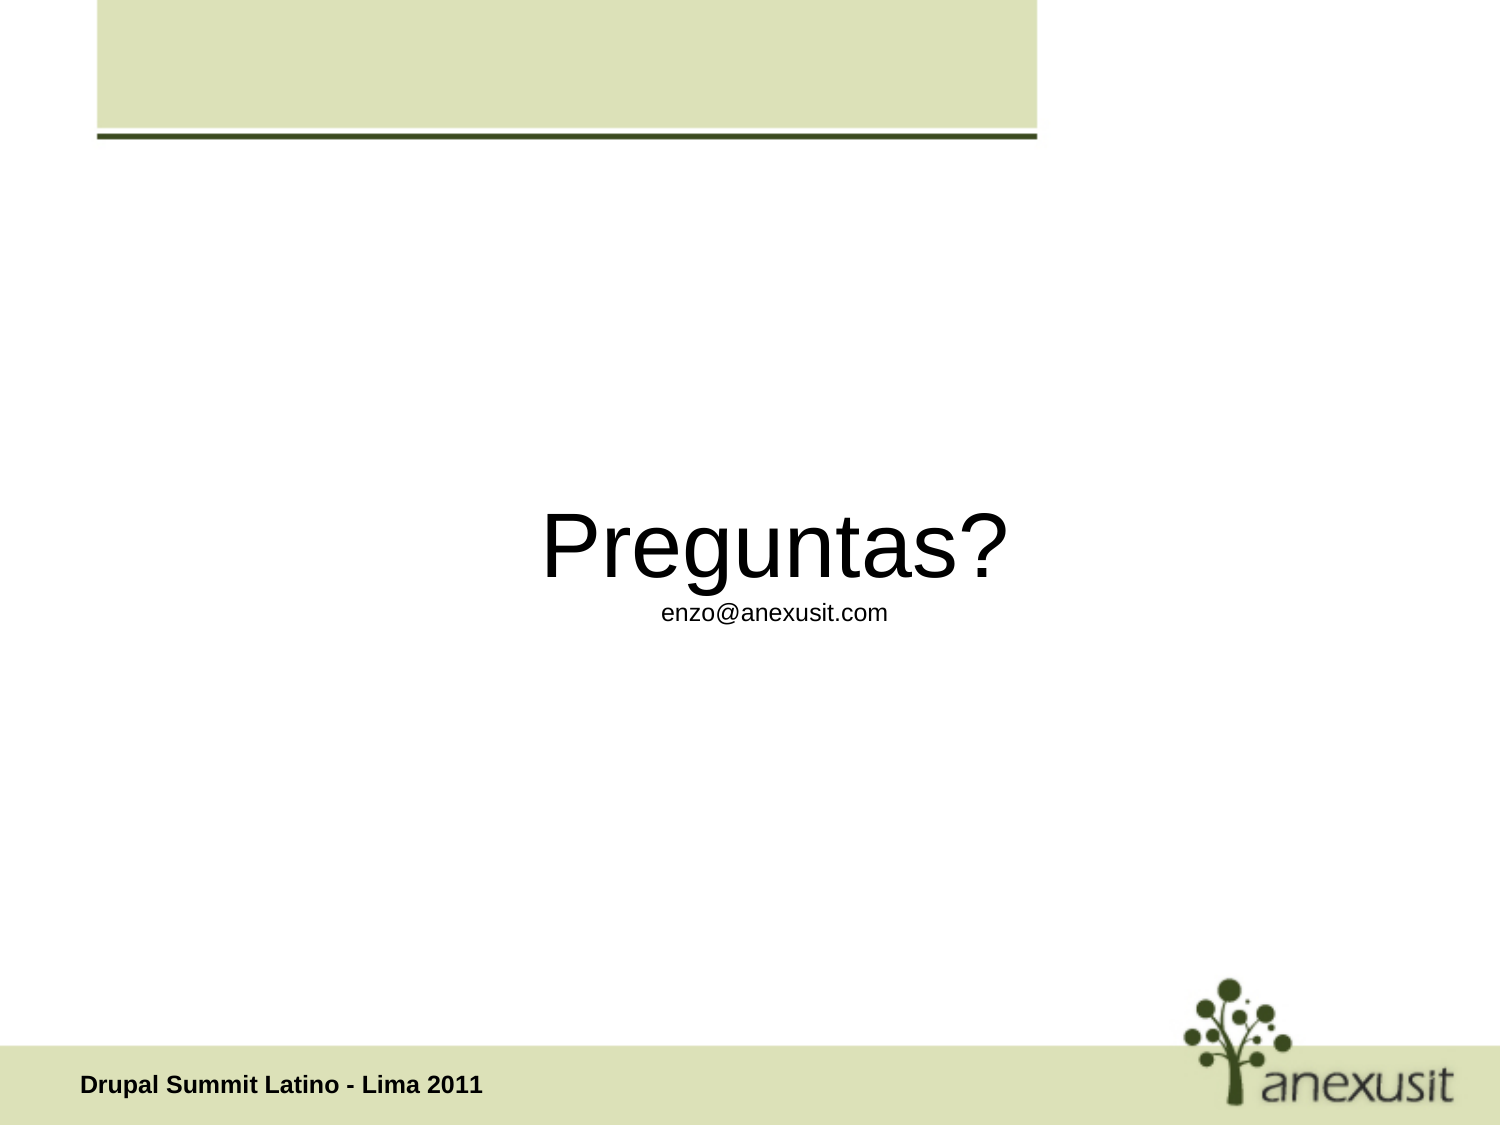

Preguntas?
enzo@anexusit.com
Drupal Summit Latino - Lima 2011